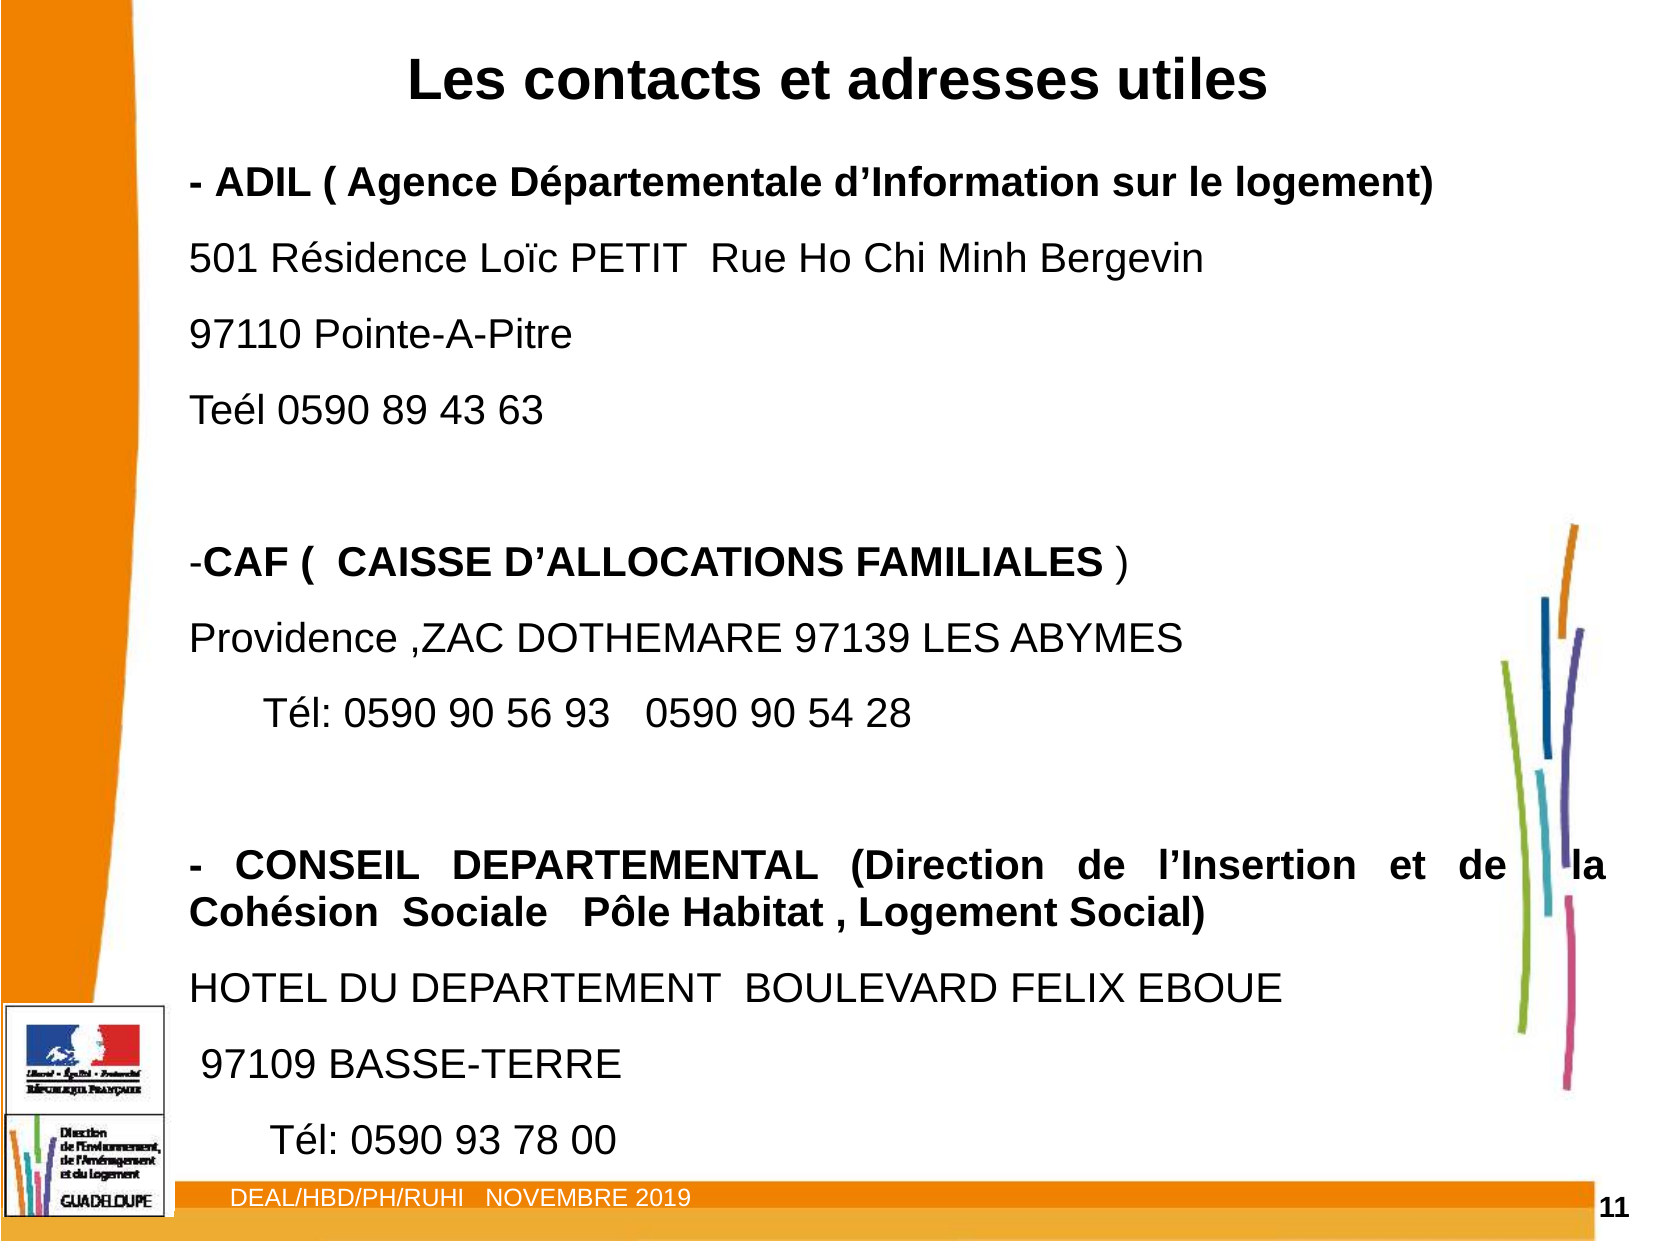

# Les contacts et adresses utiles
- ADIL ( Agence Départementale d’Information sur le logement)
501 Résidence Loïc PETIT Rue Ho Chi Minh Bergevin
97110 Pointe-A-Pitre
Teél 0590 89 43 63
-CAF ( CAISSE D’ALLOCATIONS FAMILIALES )
Providence ,ZAC DOTHEMARE 97139 LES ABYMES
 	Tél: 0590 90 56 93 0590 90 54 28
- CONSEIL DEPARTEMENTAL (Direction de l’Insertion et de la Cohésion Sociale Pôle Habitat , Logement Social)
HOTEL DU DEPARTEMENT BOULEVARD FELIX EBOUE
 97109 BASSE-TERRE
 Tél: 0590 93 78 00
-
 DEAL/HBD/PH/RUHI NOVEMBRE 2019
11